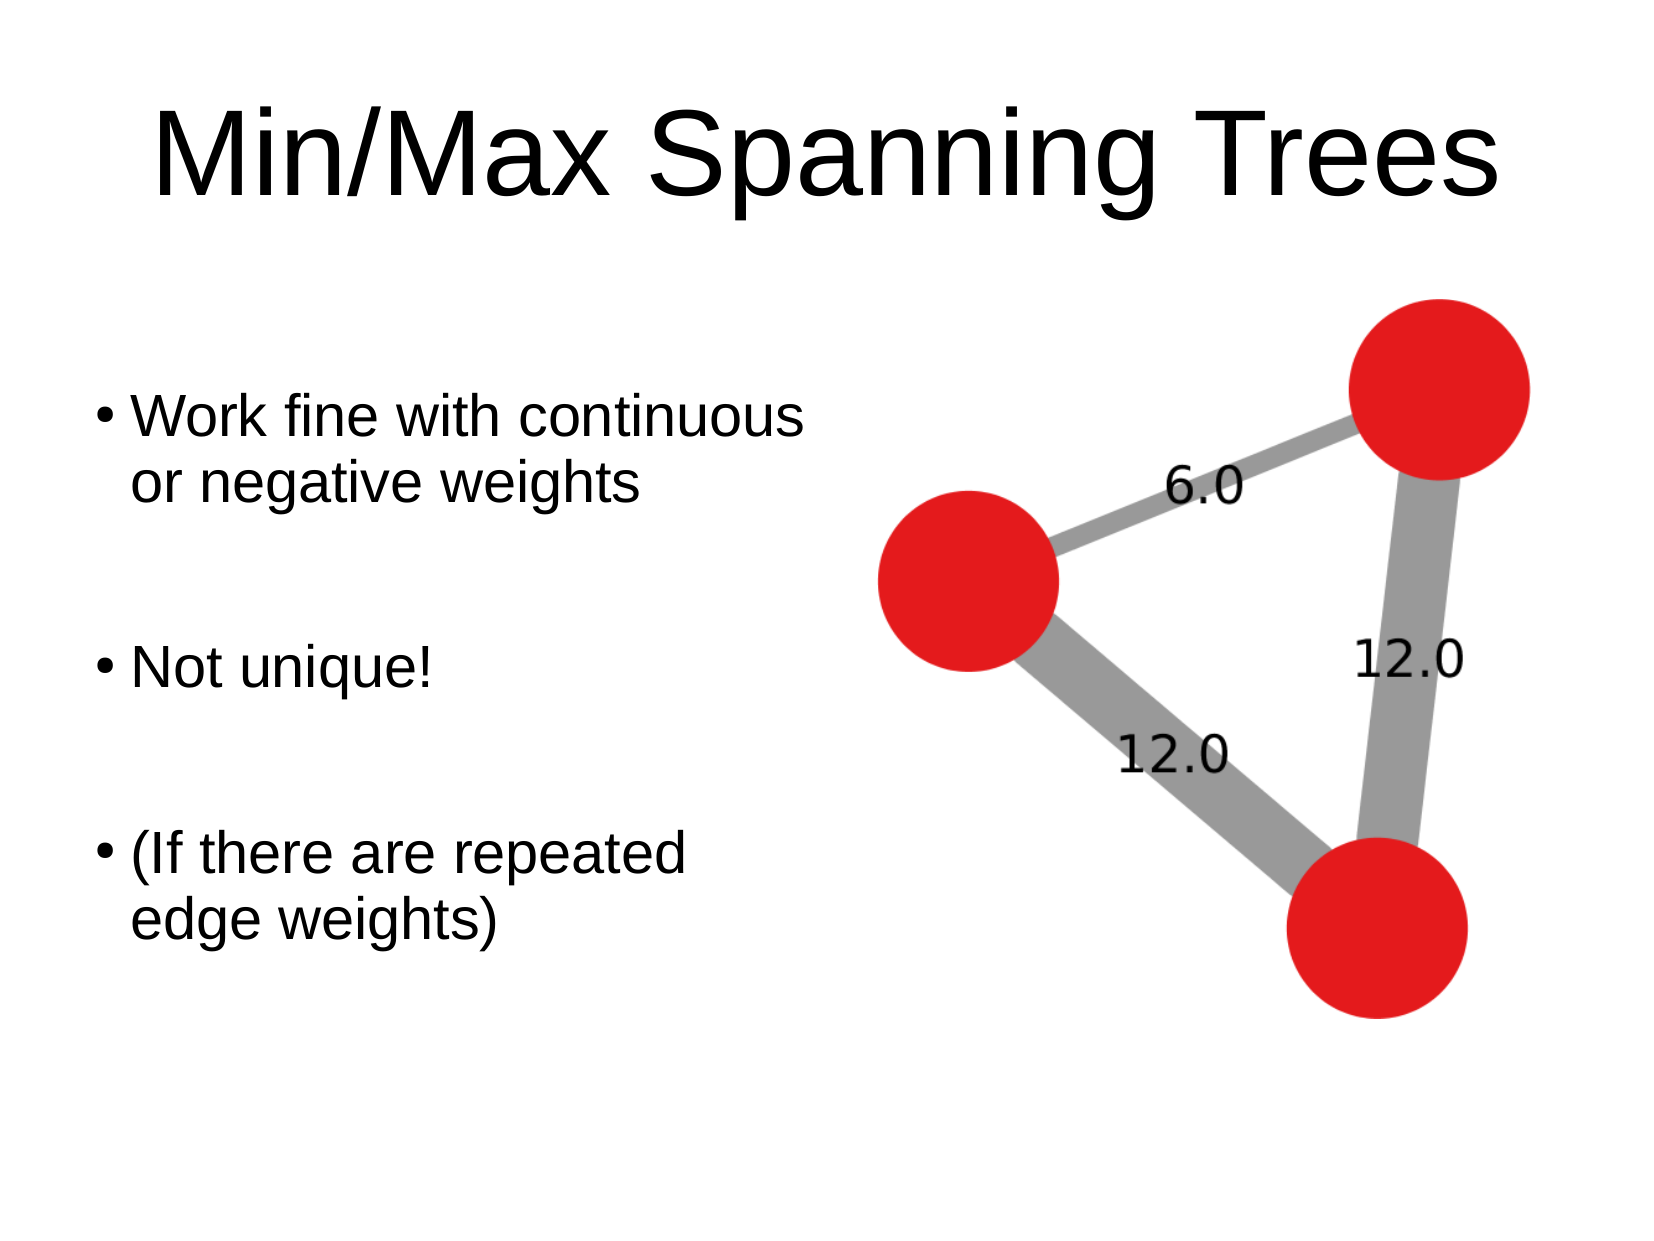

# Min/Max Spanning Trees
Work fine with continuous or negative weights
Not unique!
(If there are repeated edge weights)